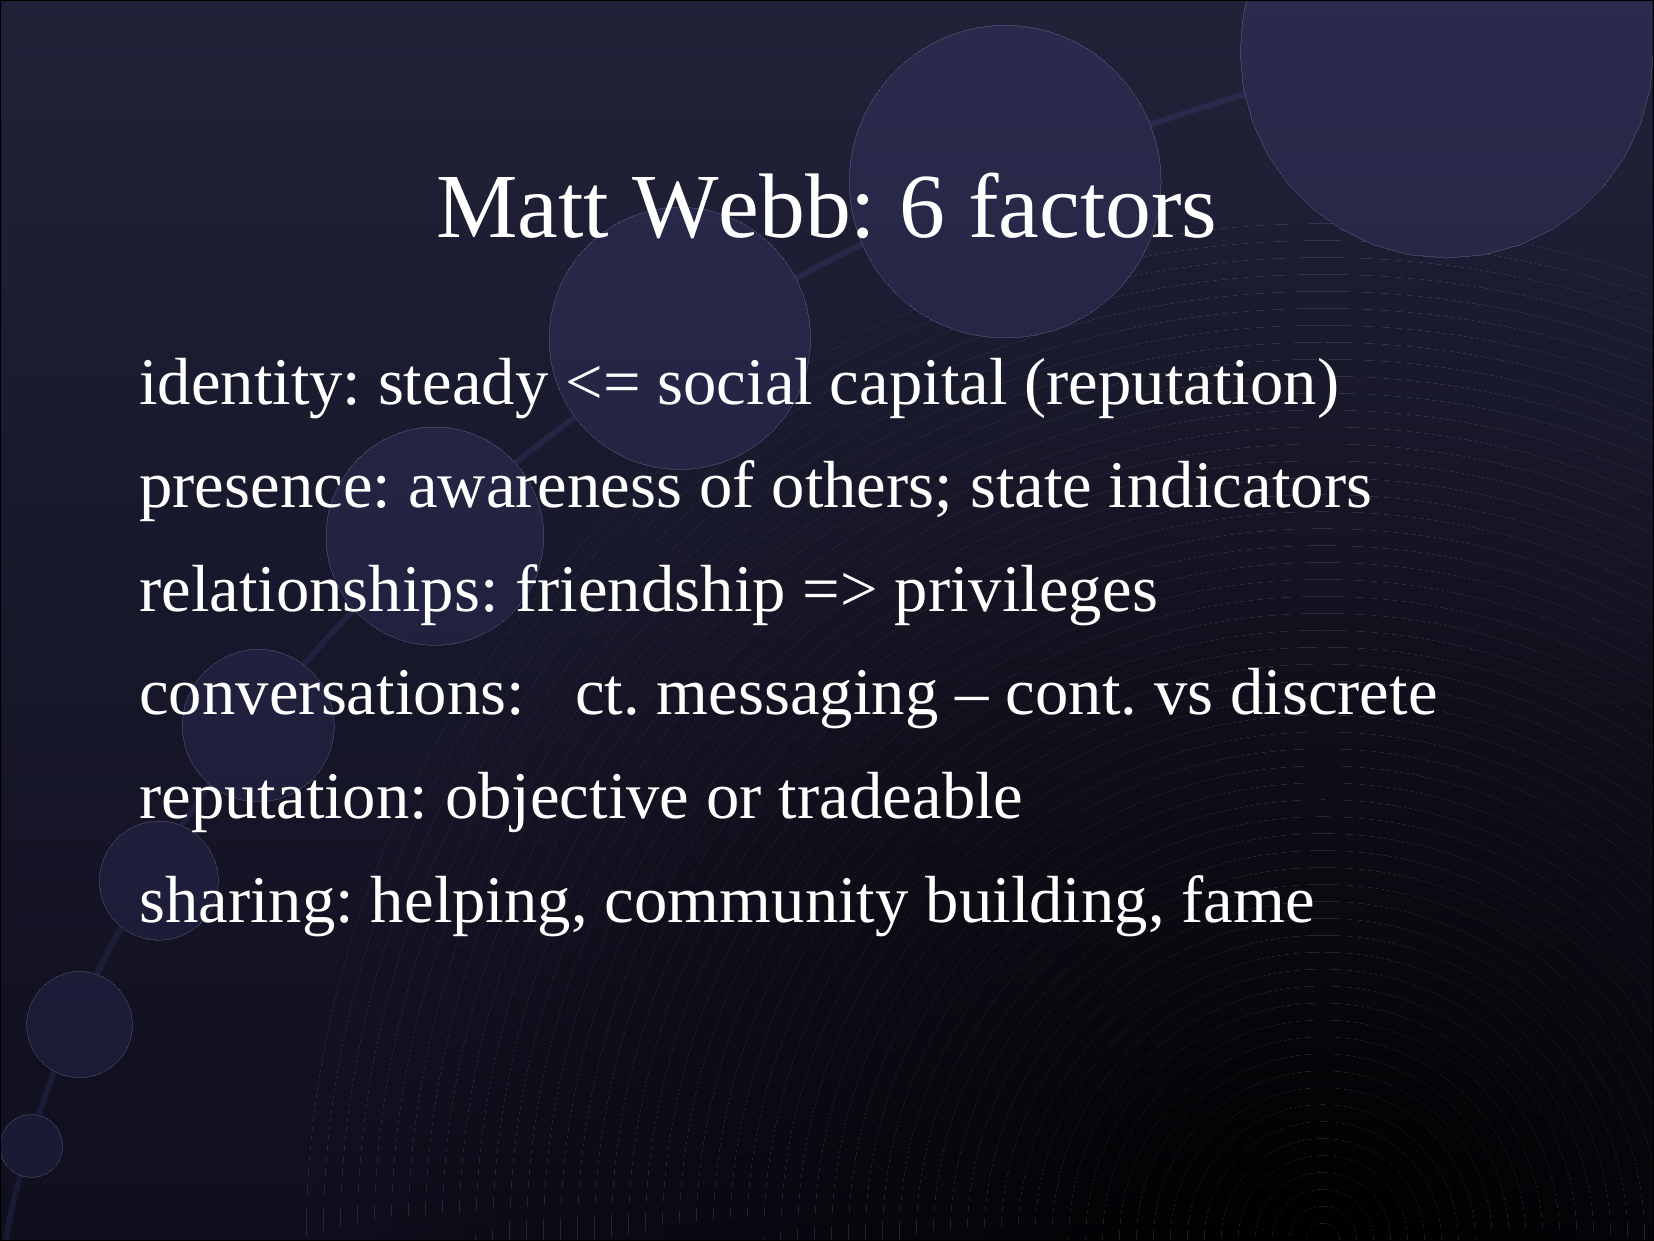

# Matt Webb: 6 factors
identity: steady <= social capital (reputation)
presence: awareness of others; state indicators
relationships: friendship => privileges
conversations: ct. messaging – cont. vs discrete
reputation: objective or tradeable
sharing: helping, community building, fame